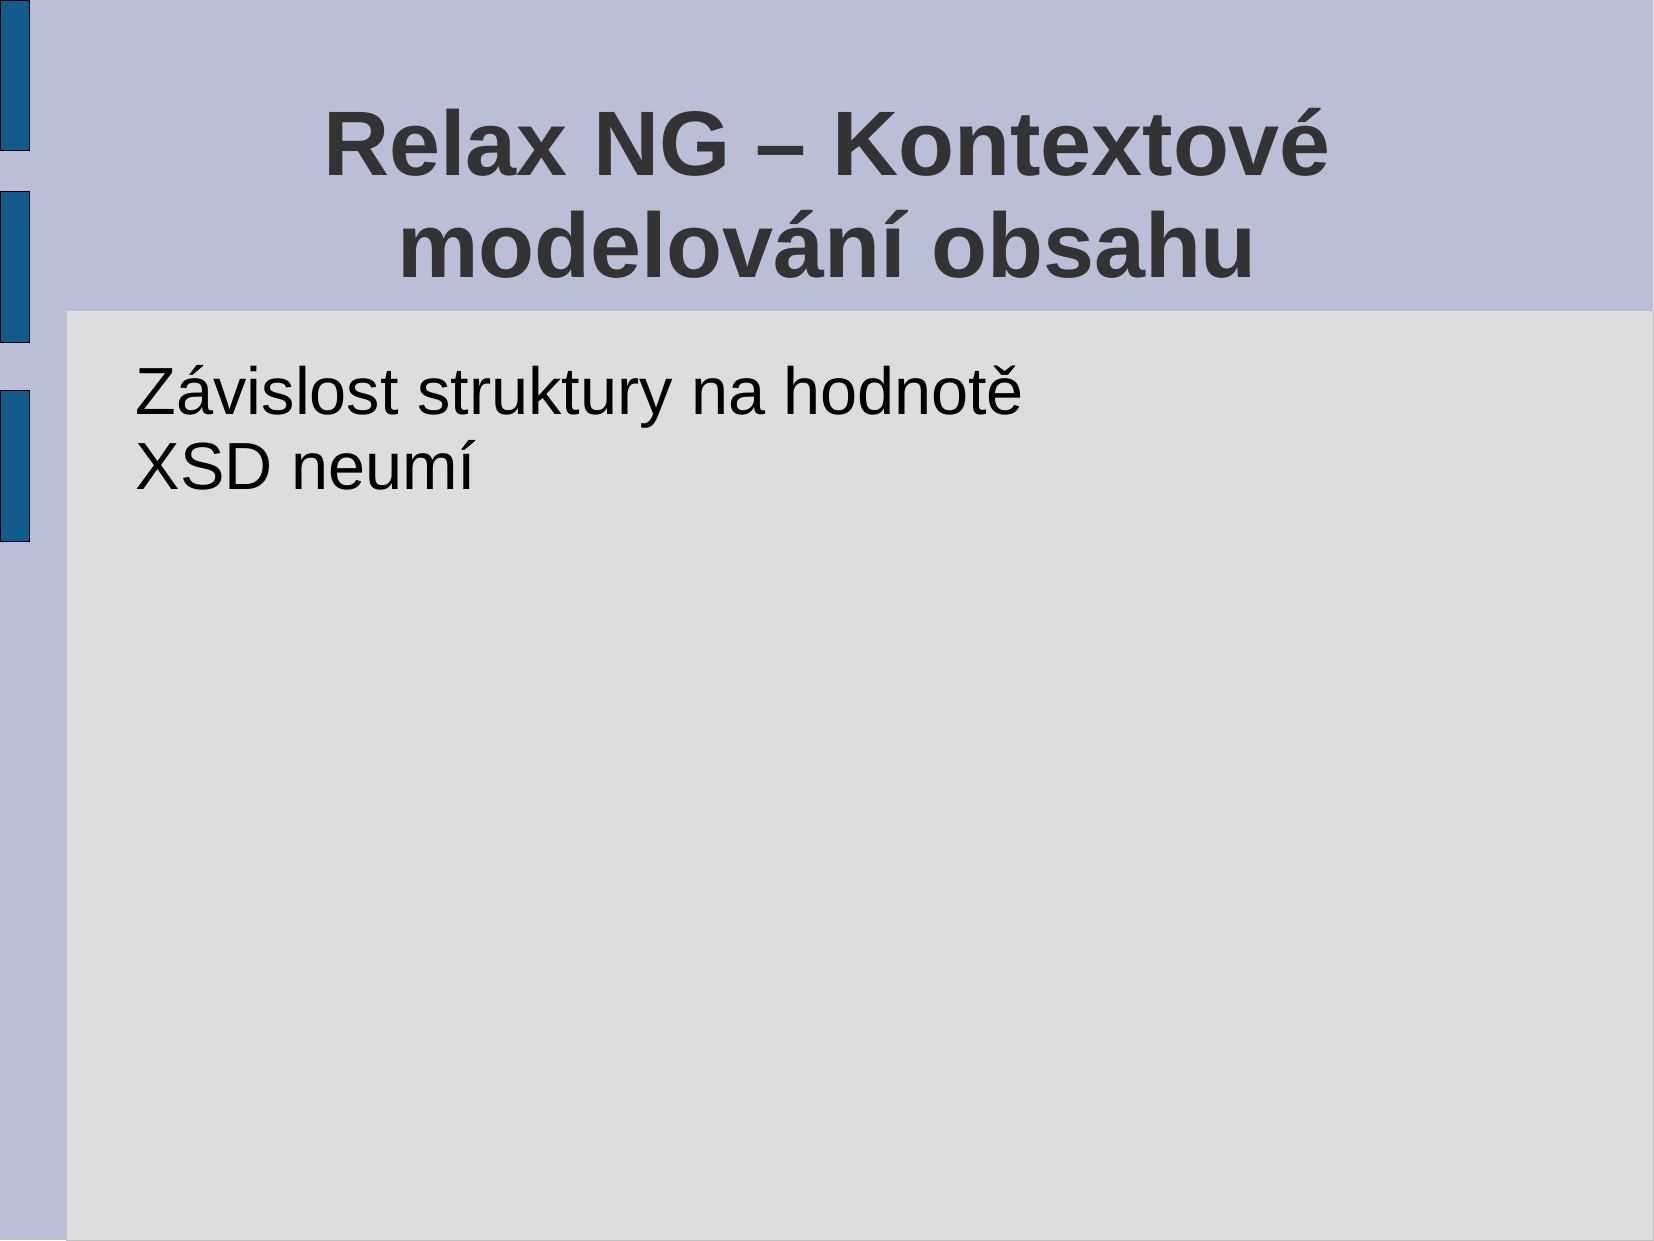

# Relax NG – Kontextové modelování obsahu
Závislost struktury na hodnotě
XSD neumí